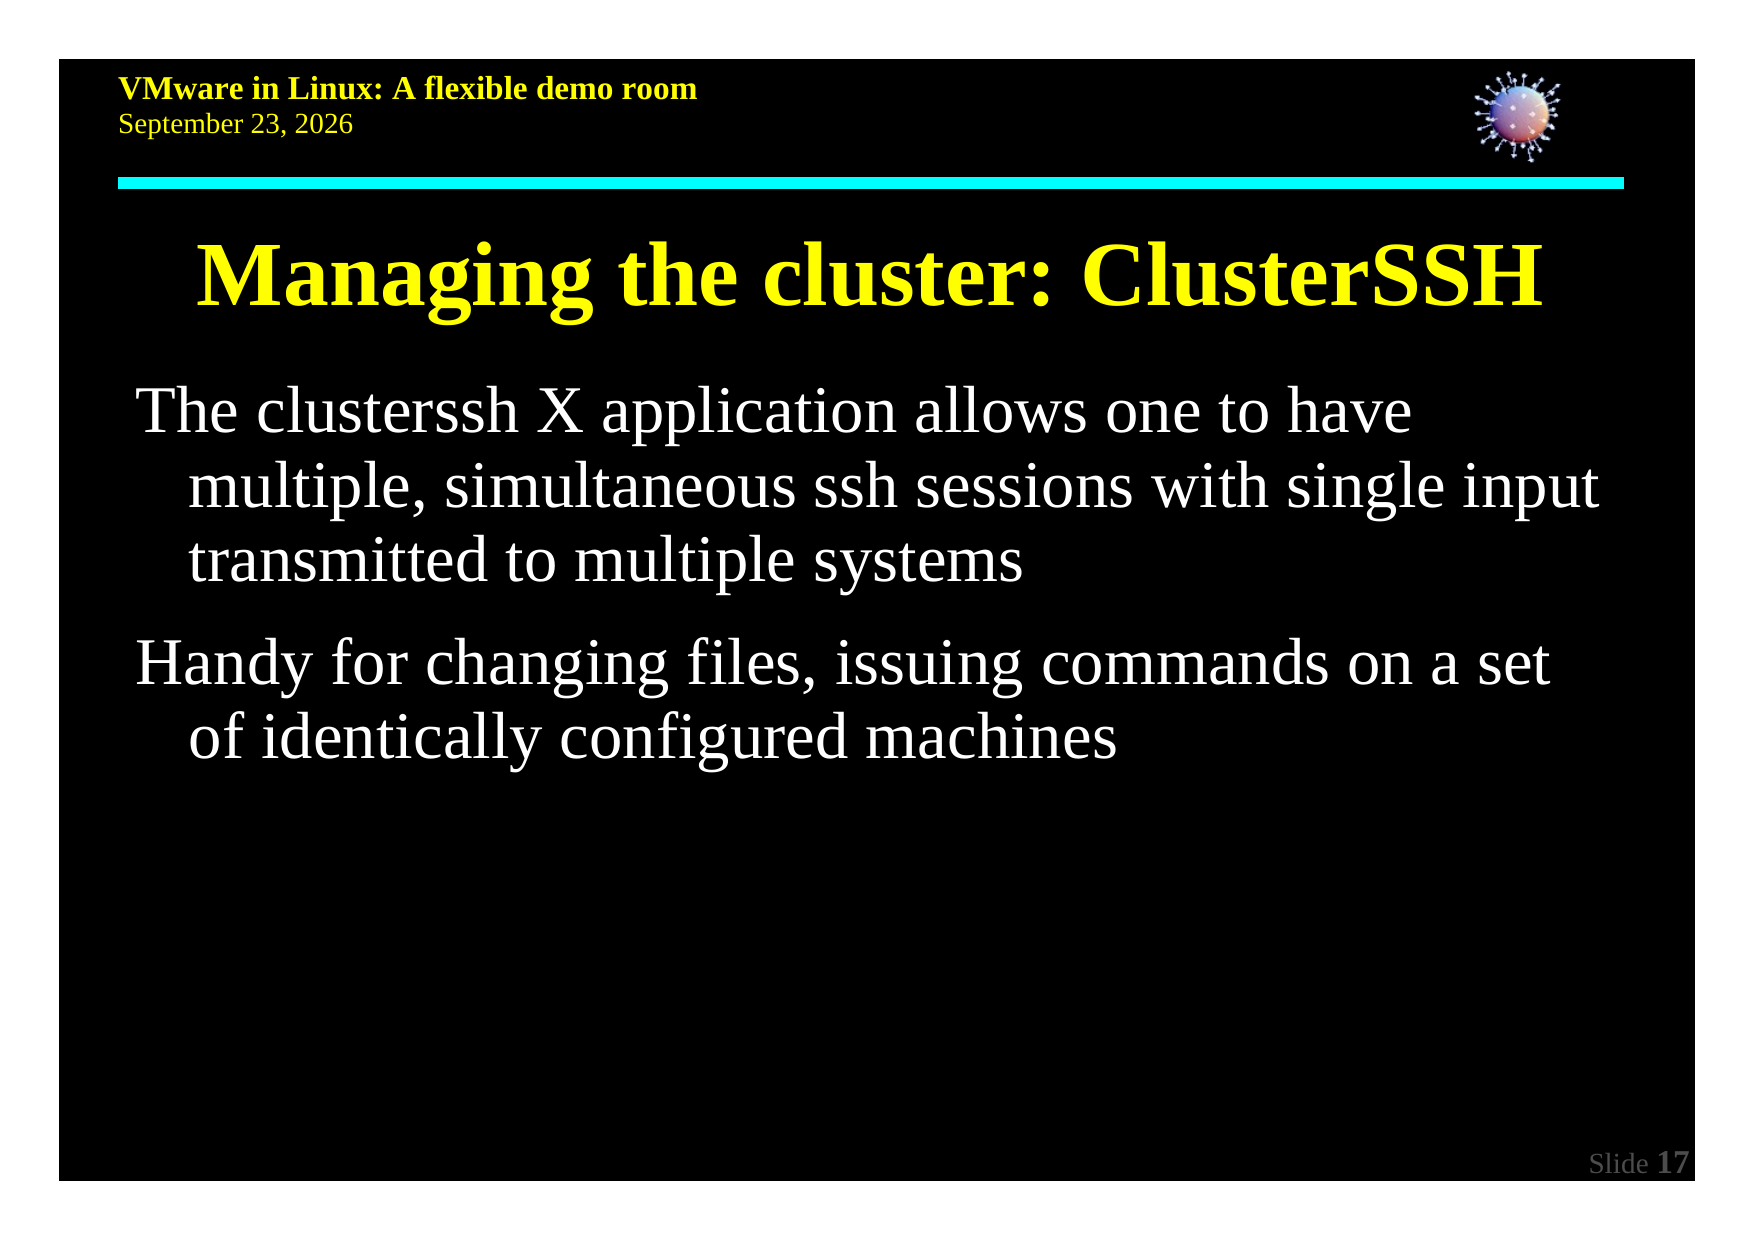

# Managing the cluster: ClusterSSH
The clusterssh X application allows one to have multiple, simultaneous ssh sessions with single input transmitted to multiple systems
Handy for changing files, issuing commands on a set of identically configured machines